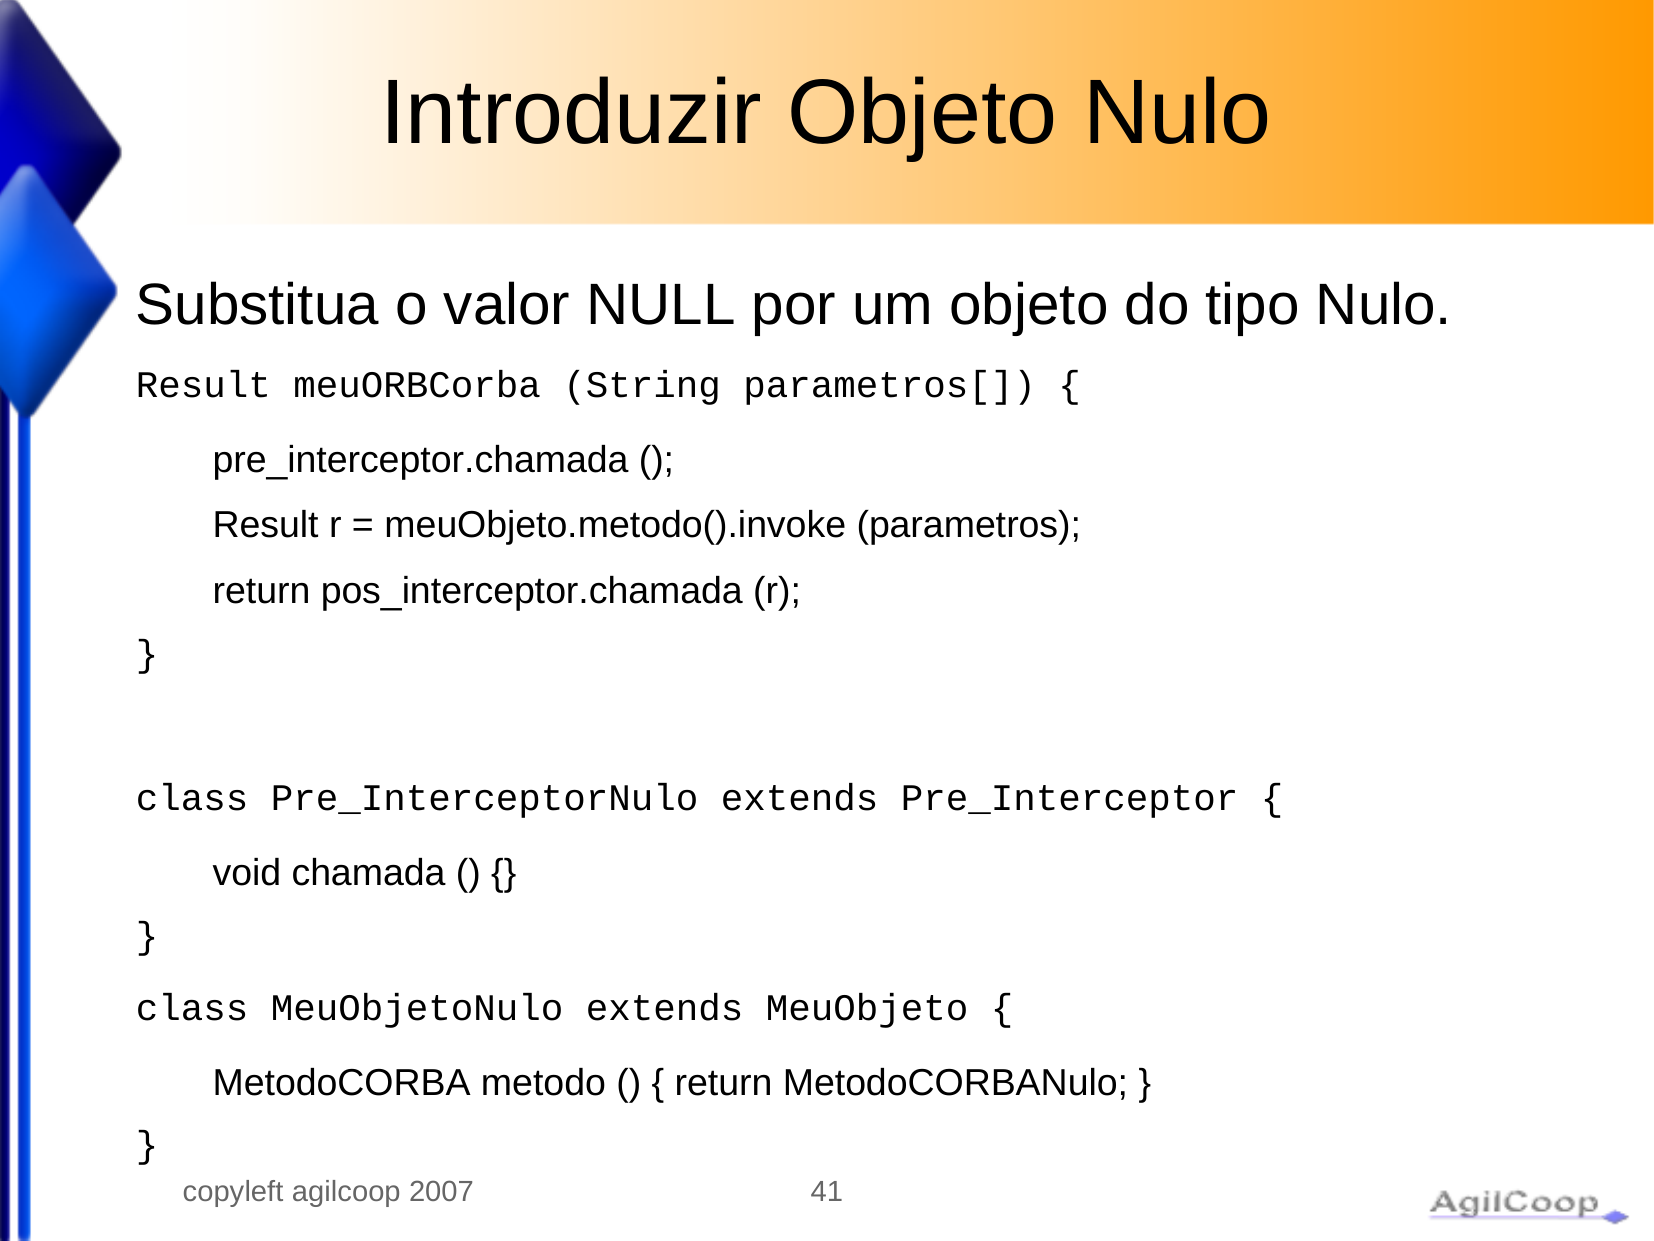

# Introduzir Objeto Nulo
Substitua o valor NULL por um objeto do tipo Nulo.
Result meuORBCorba (String parametros[]) {
pre_interceptor.chamada ();
Result r = meuObjeto.metodo().invoke (parametros);
return pos_interceptor.chamada (r);
}
class Pre_InterceptorNulo extends Pre_Interceptor {
void chamada () {}
}
class MeuObjetoNulo extends MeuObjeto {
MetodoCORBA metodo () { return MetodoCORBANulo; }
}
copyleft agilcoop 2007
41